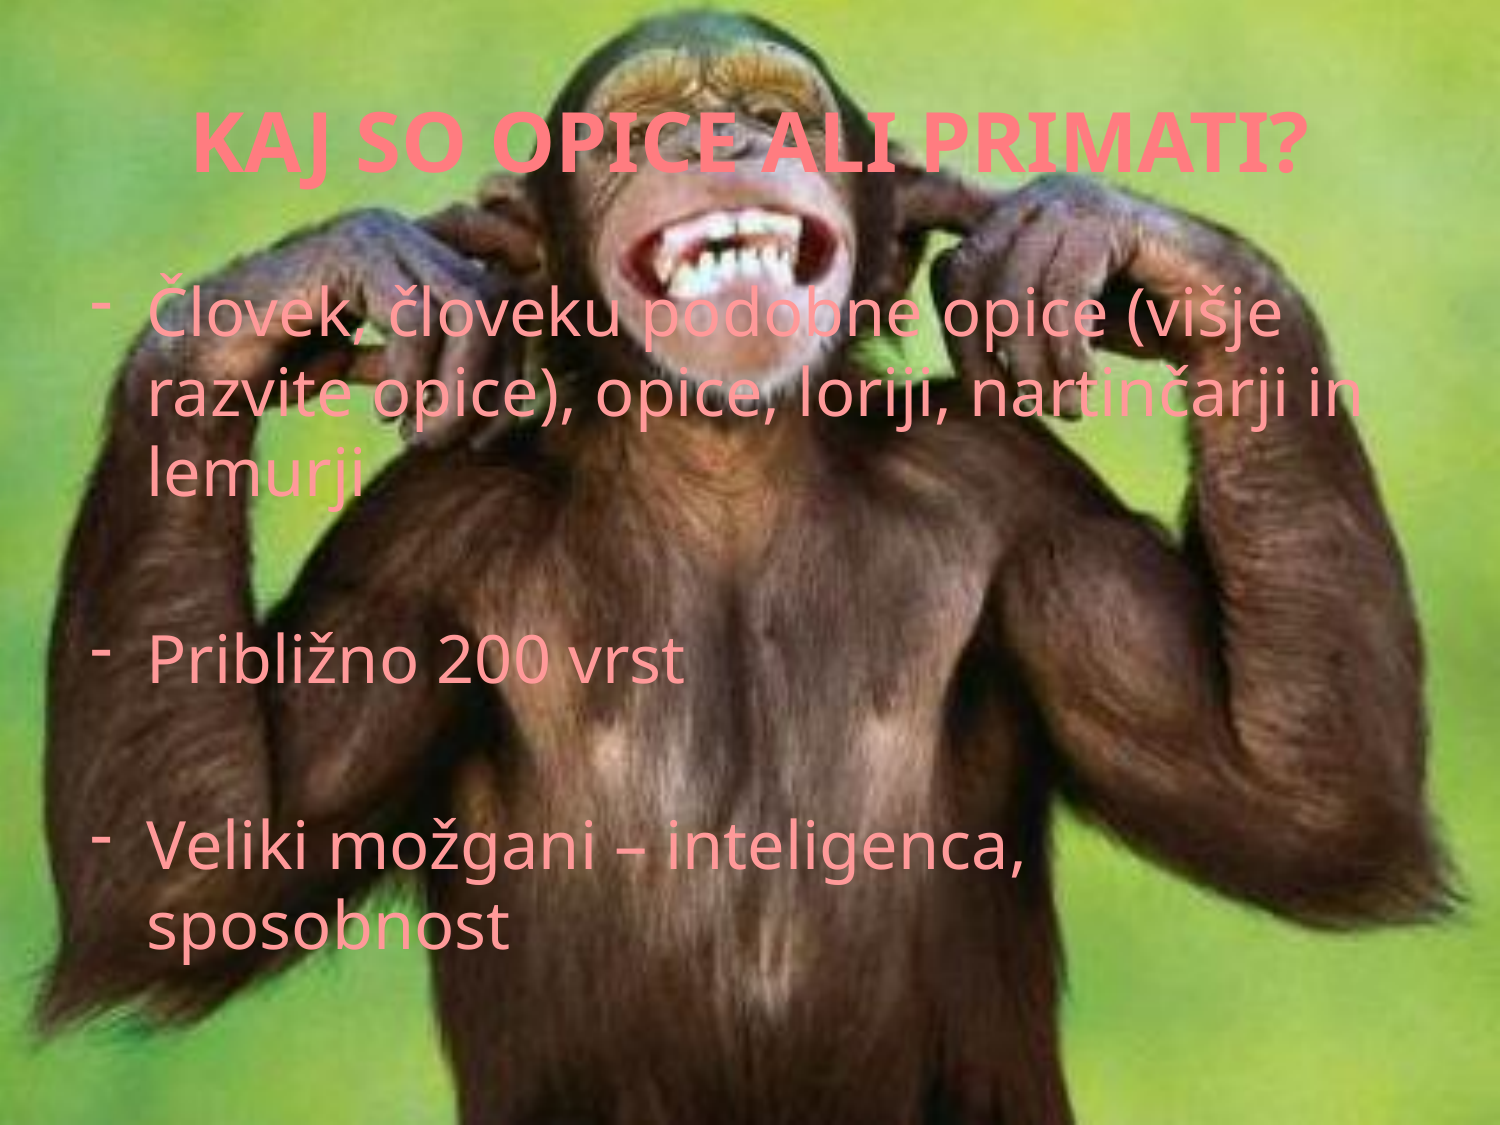

# KAJ SO OPICE ALI PRIMATI?
Človek, človeku podobne opice (višje razvite opice), opice, loriji, nartinčarji in lemurji
Približno 200 vrst
Veliki možgani – inteligenca, sposobnost